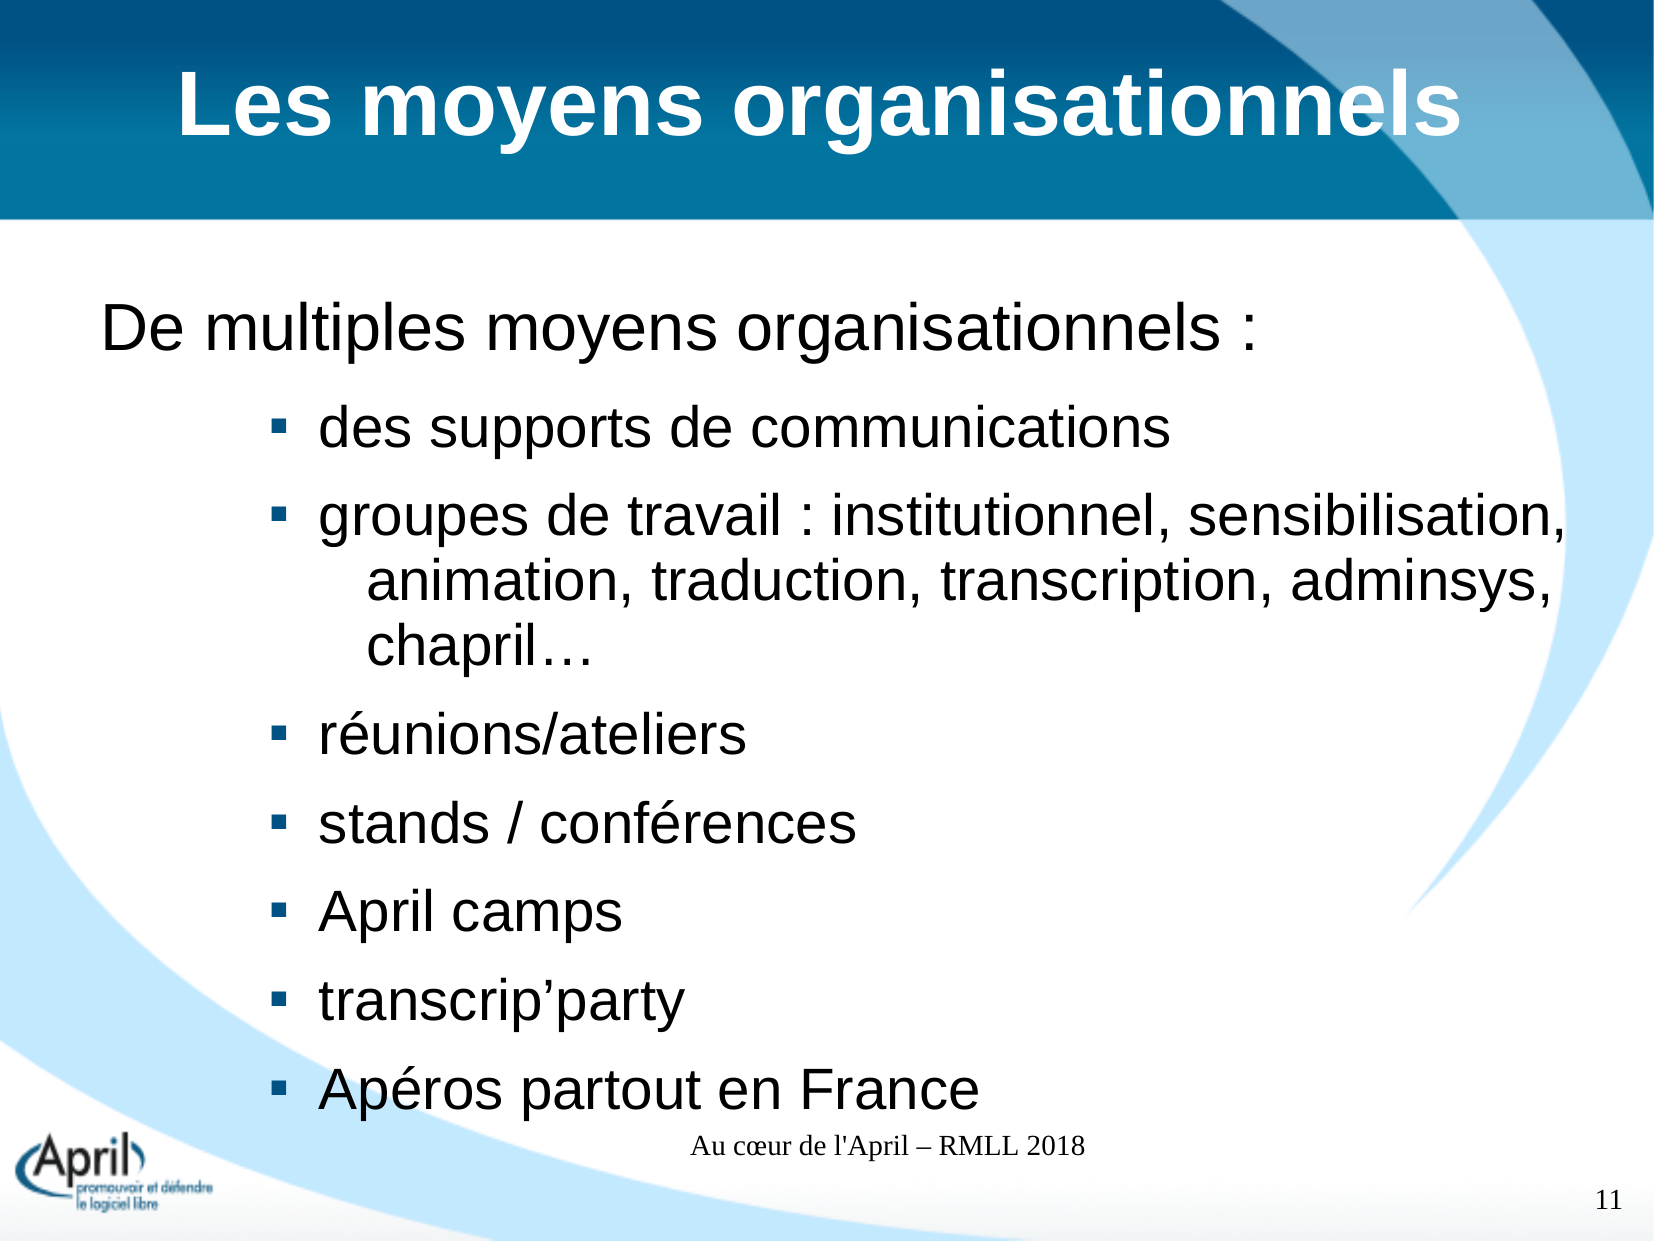

# Les moyens organisationnels
De multiples moyens organisationnels :
des supports de communications
groupes de travail : institutionnel, sensibilisation, animation, traduction, transcription, adminsys, chapril…
réunions/ateliers
stands / conférences
April camps
transcrip’party
Apéros partout en France
Au cœur de l'April – RMLL 2018
11